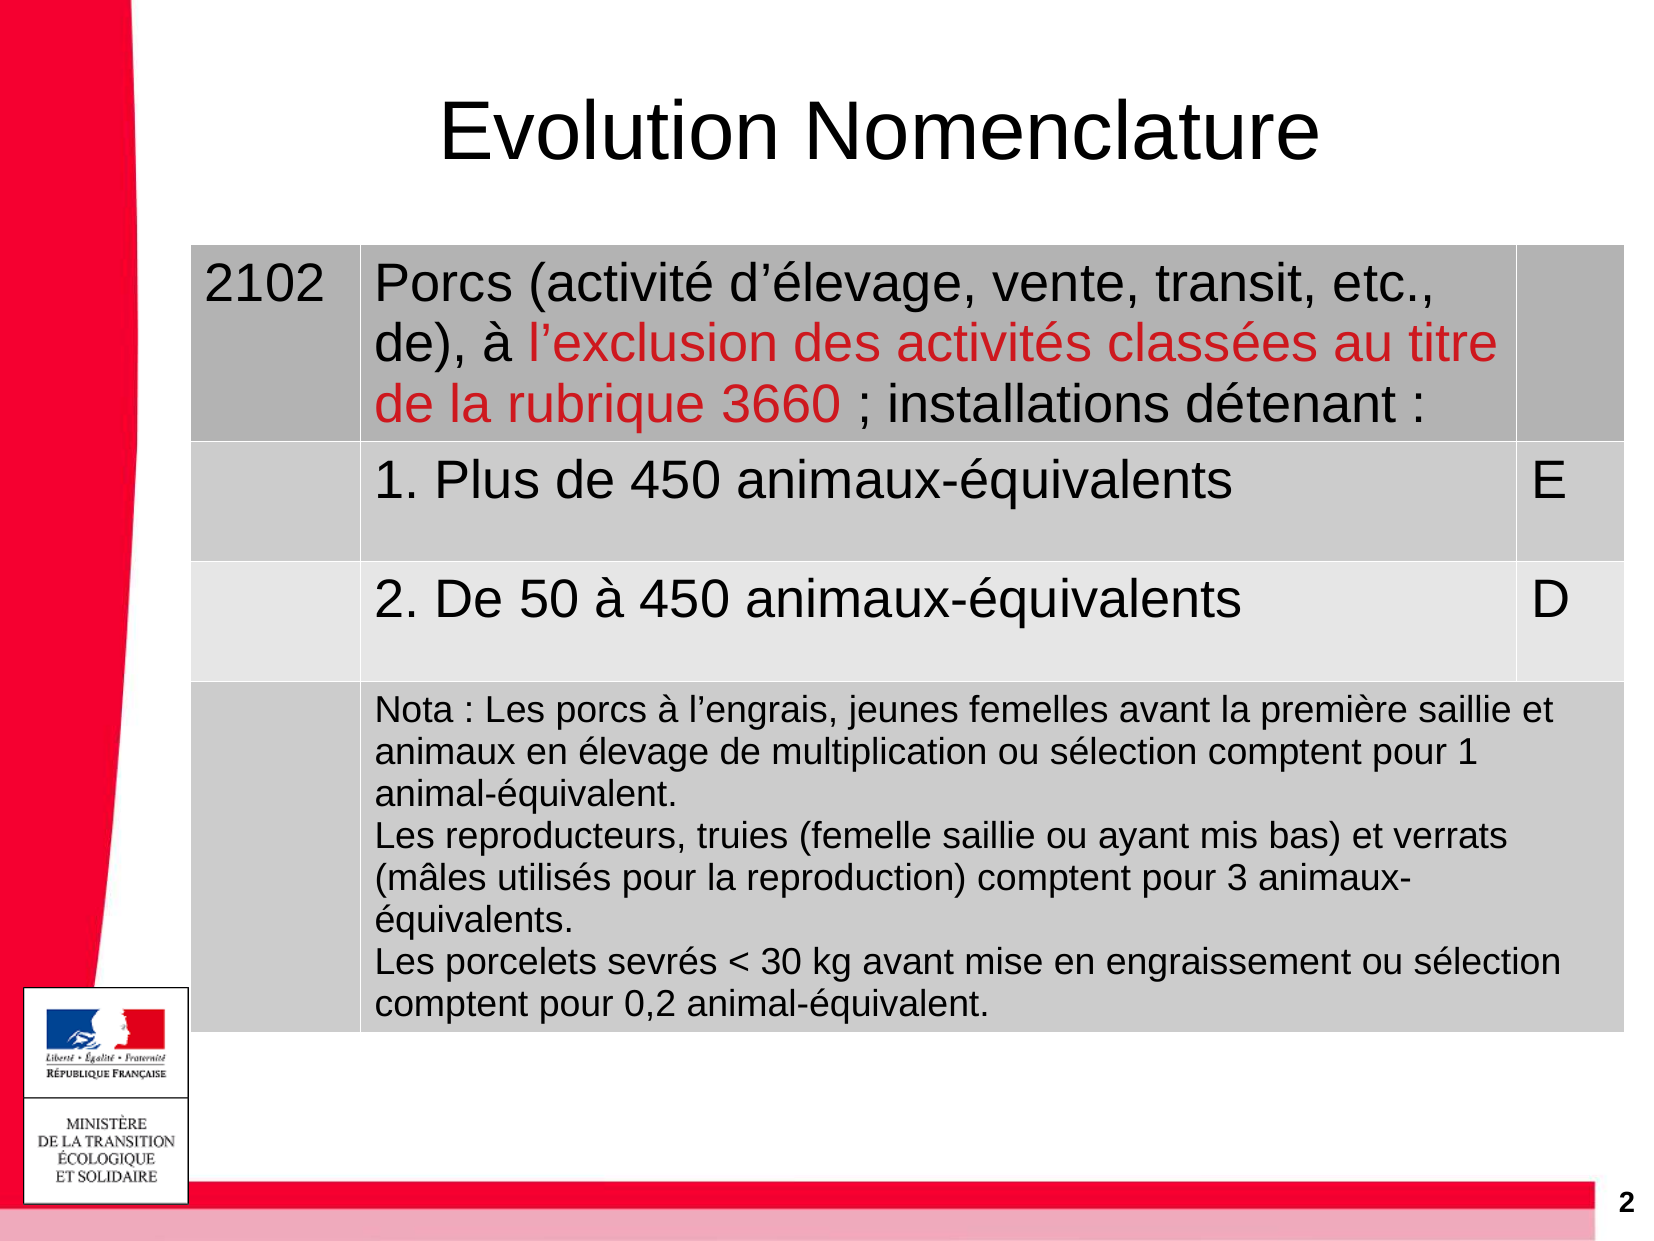

Evolution Nomenclature
| 2102 | Porcs (activité d’élevage, vente, transit, etc., de), à l’exclusion des activités classées au titre de la rubrique 3660 ; installations détenant : | |
| --- | --- | --- |
| | 1. Plus de 450 animaux-équivalents | E |
| | 2. De 50 à 450 animaux-équivalents | D |
| | Nota : Les porcs à l’engrais, jeunes femelles avant la première saillie et animaux en élevage de multiplication ou sélection comptent pour 1 animal-équivalent. Les reproducteurs, truies (femelle saillie ou ayant mis bas) et verrats (mâles utilisés pour la reproduction) comptent pour 3 animaux-équivalents. Les porcelets sevrés < 30 kg avant mise en engraissement ou sélection comptent pour 0,2 animal-équivalent. | |